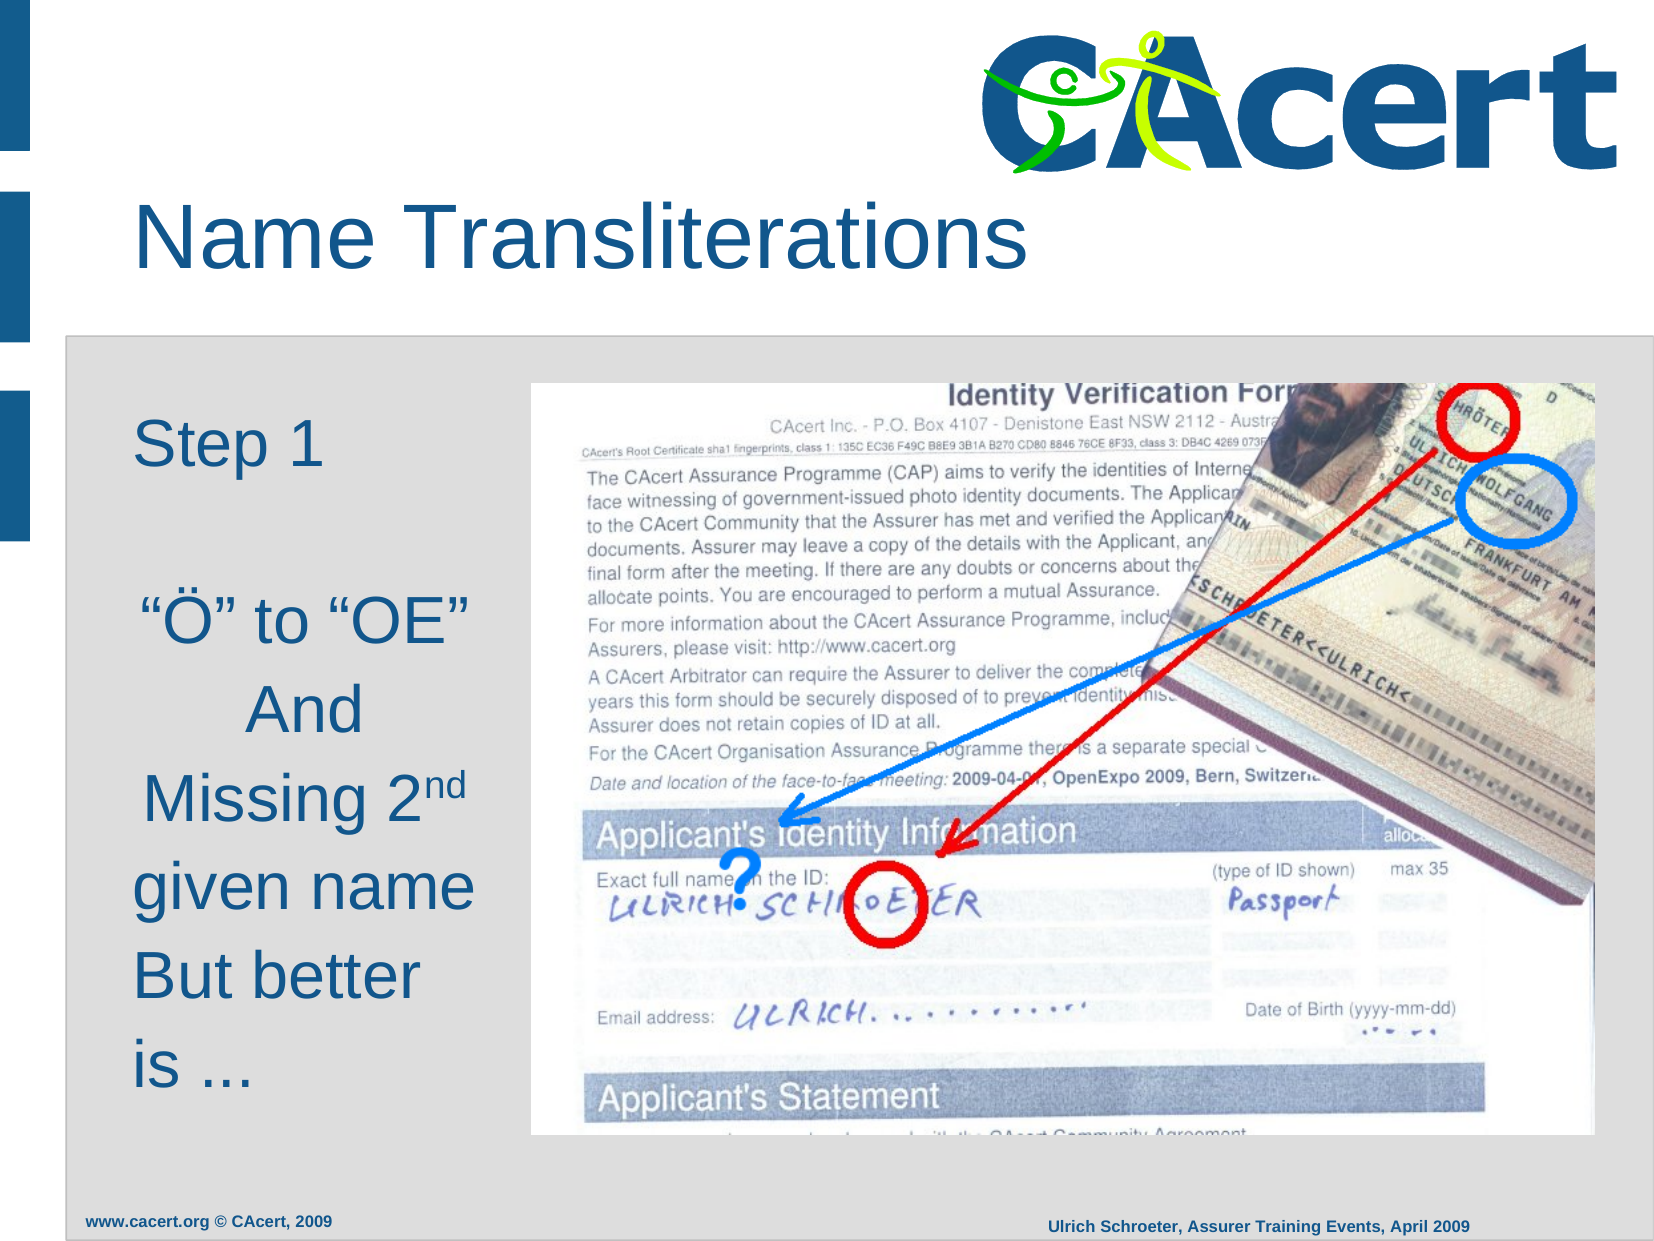

Name Transliterations
Step 1
“Ö” to “OE”
And
Missing 2nd
given name
But better
is ...